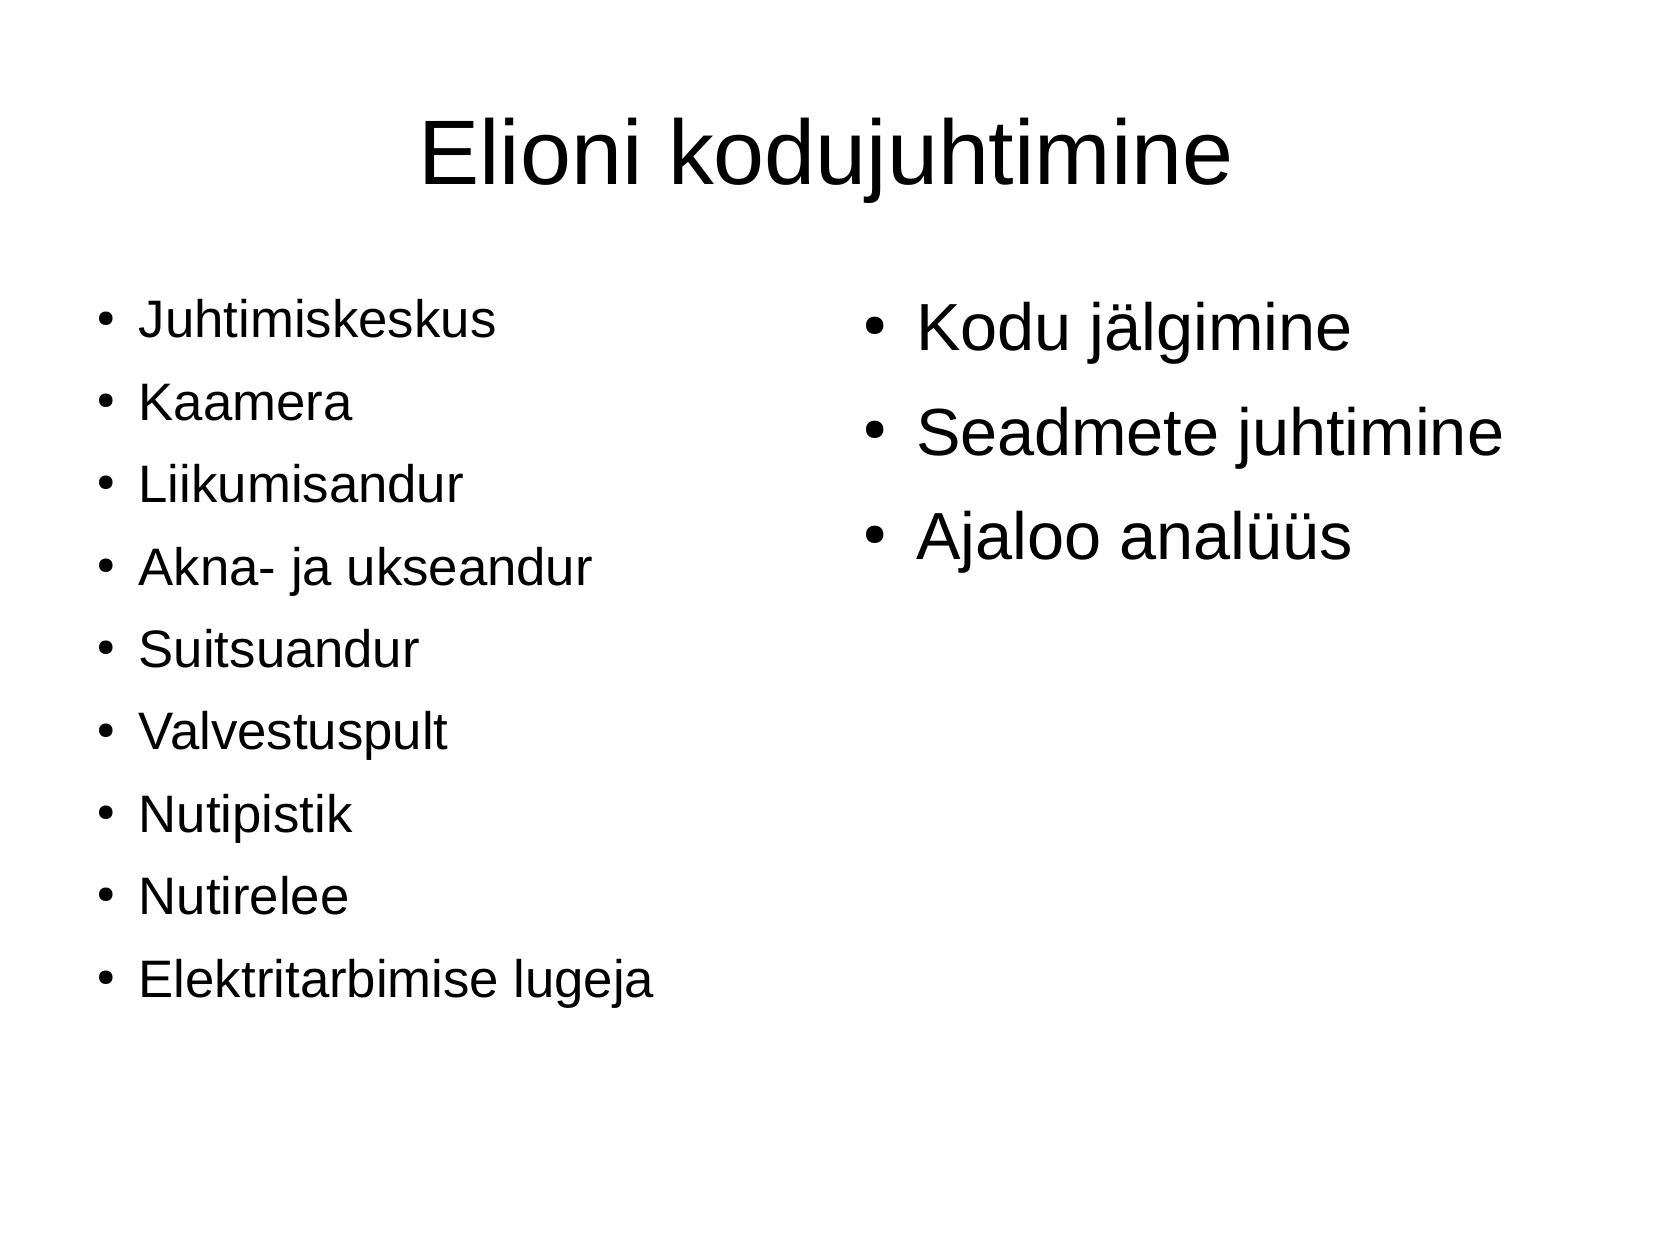

# Elioni kodujuhtimine
Juhtimiskeskus
Kaamera
Liikumisandur
Akna- ja ukseandur
Suitsuandur
Valvestuspult
Nutipistik
Nutirelee
Elektritarbimise lugeja
Kodu jälgimine
Seadmete juhtimine
Ajaloo analüüs